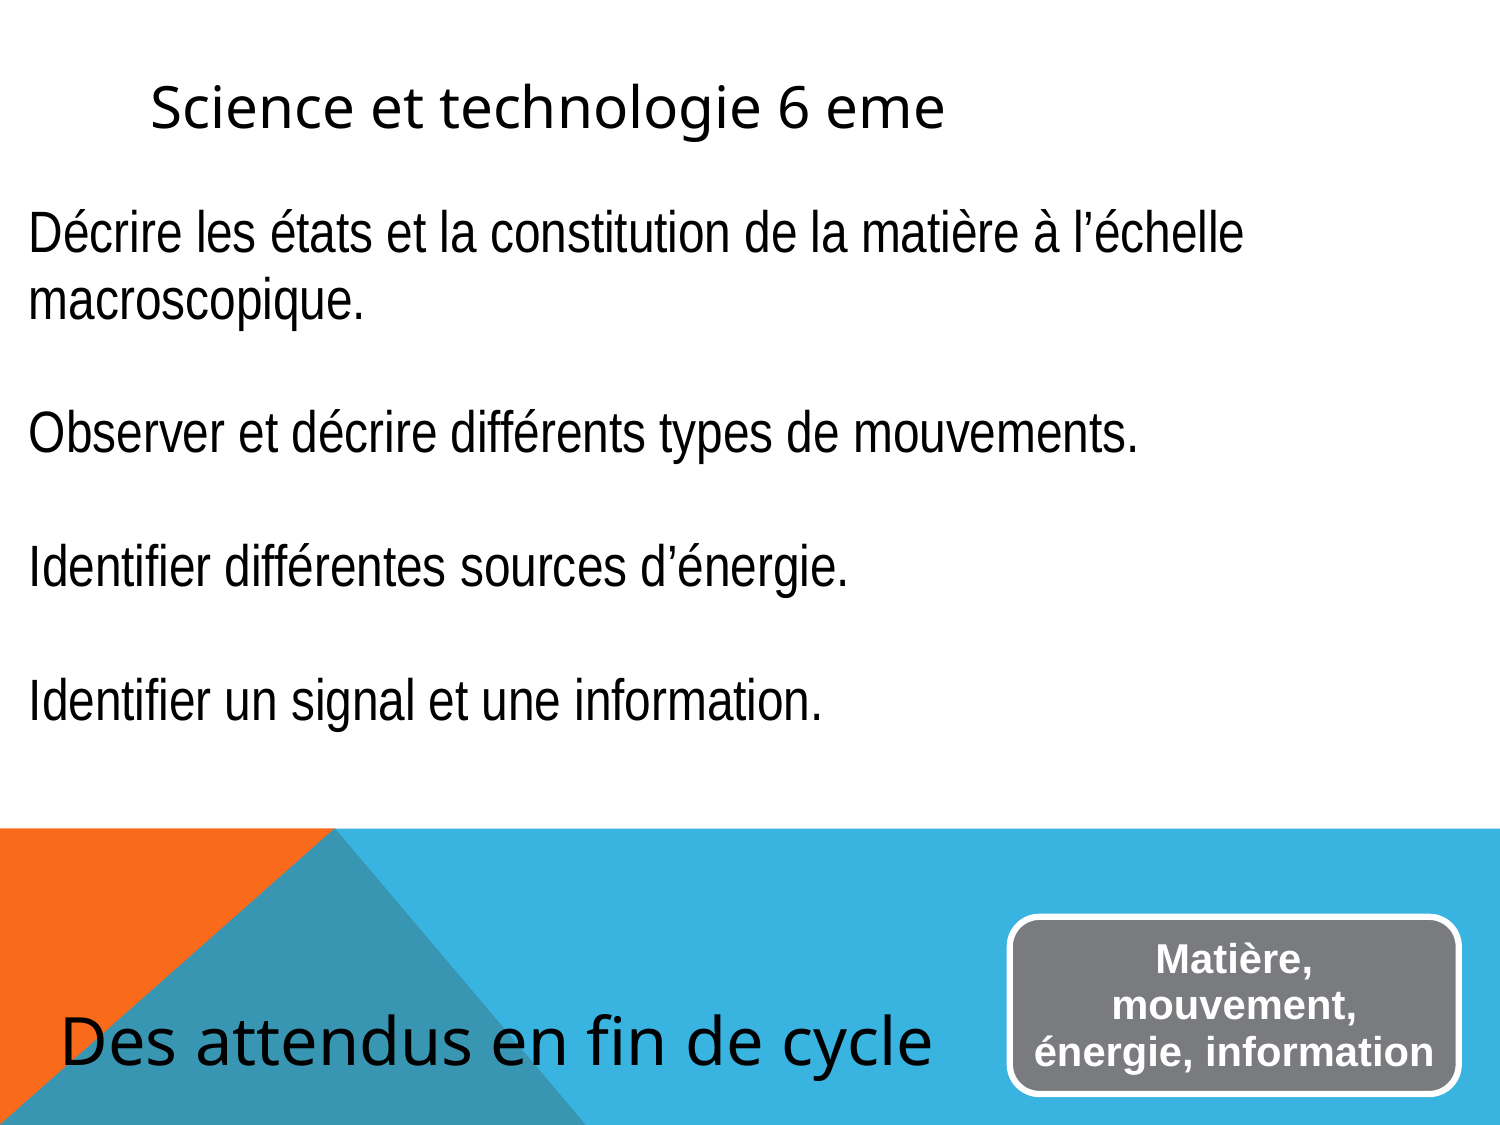

Science et technologie 6 eme
Décrire les états et la constitution de la matière à l’échelle macroscopique.
Observer et décrire différents types de mouvements.
Identifier différentes sources d’énergie.
Identifier un signal et une information.
Matière, mouvement, énergie, information
Des attendus en fin de cycle